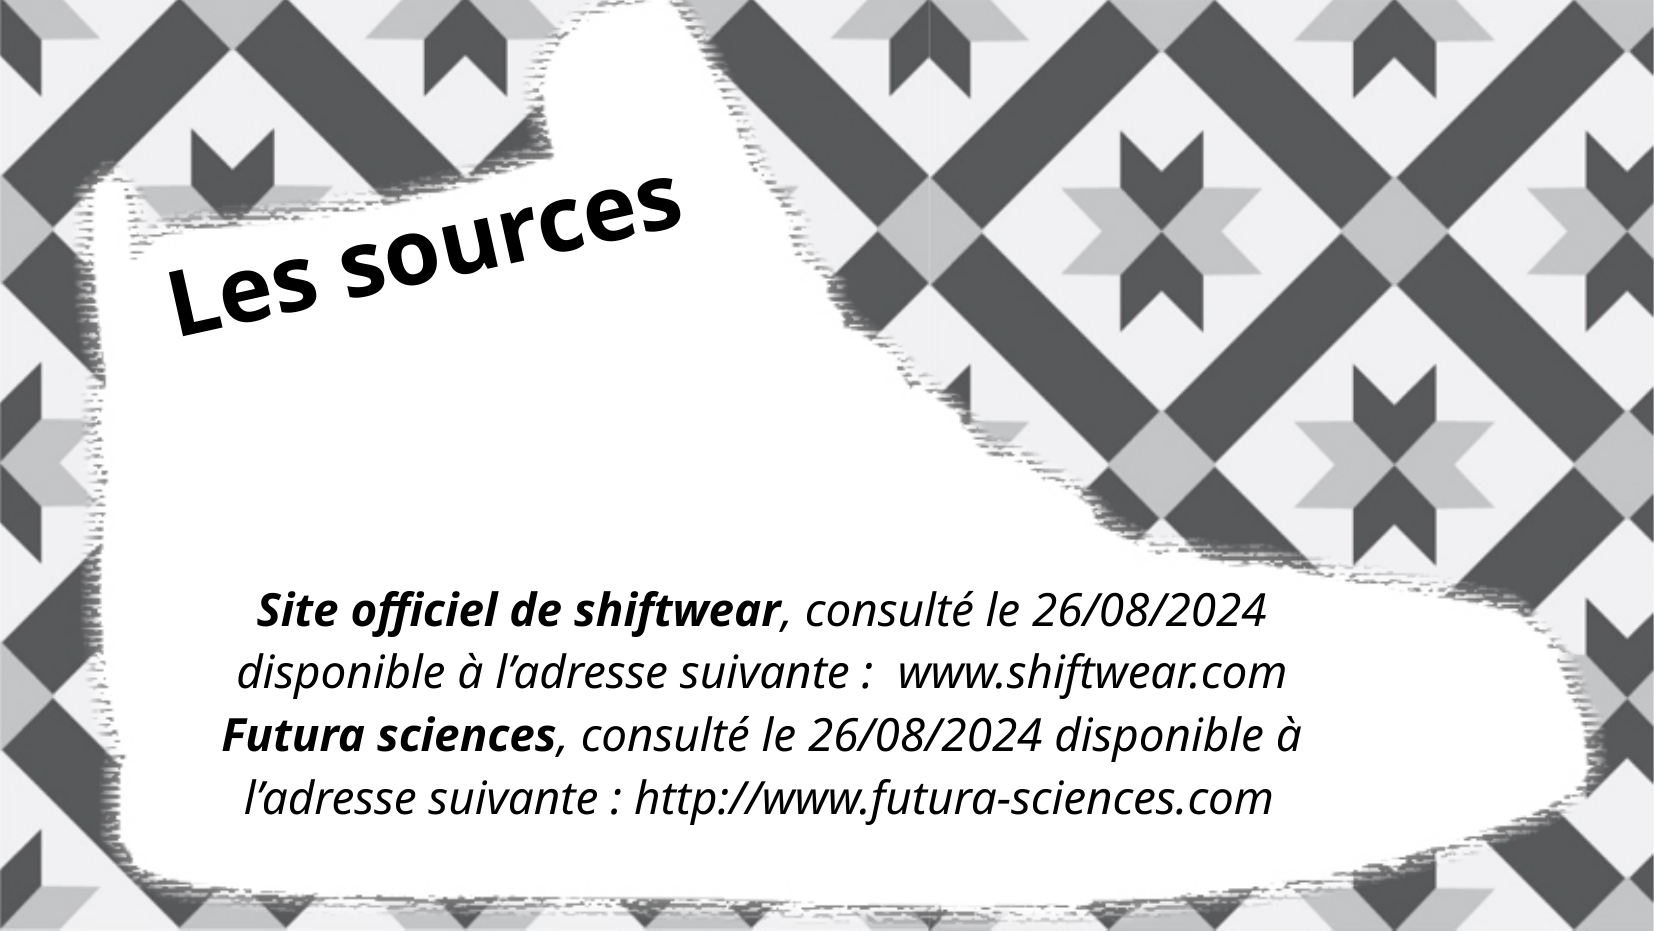

# Les sources
Site officiel de shiftwear, consulté le 26/08/2024 disponible à l’adresse suivante : www.shiftwear.com
Futura sciences, consulté le 26/08/2024 disponible à l’adresse suivante : http://www.futura-sciences.com